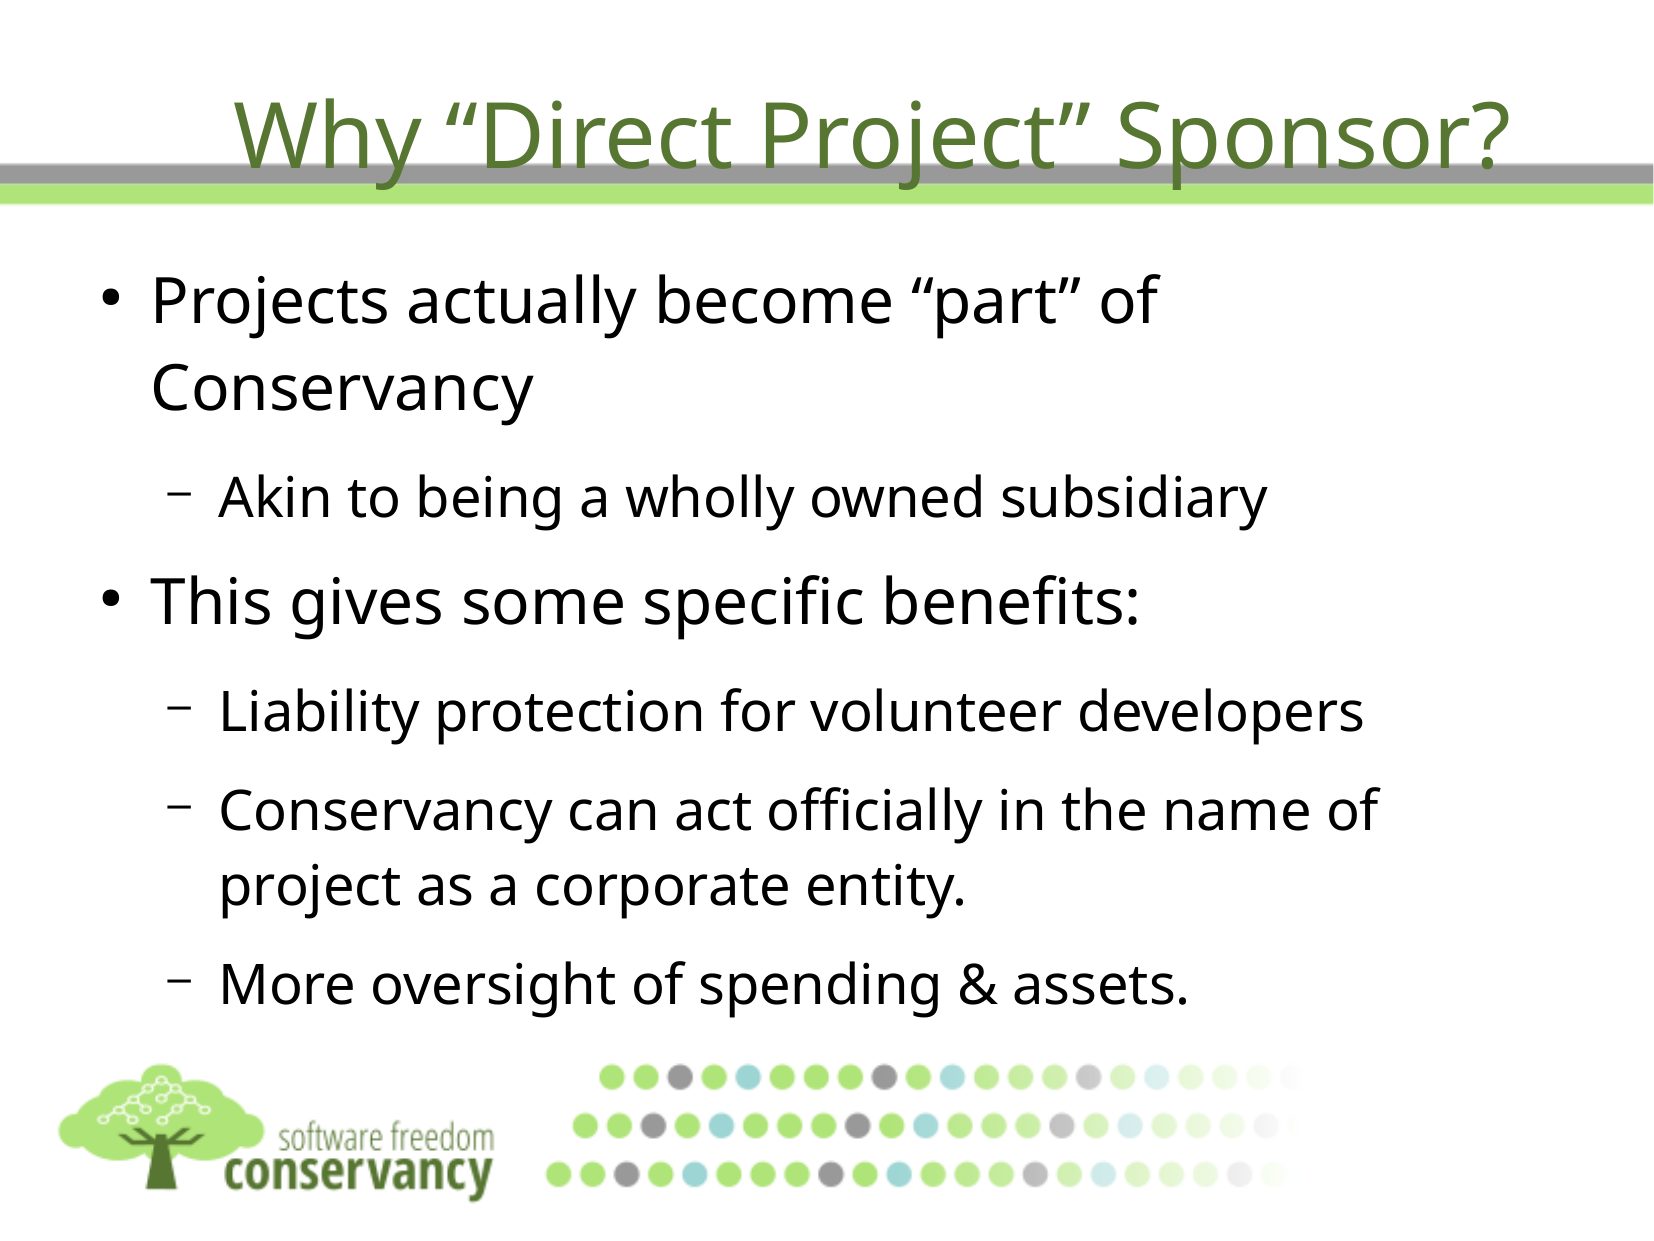

# Why “Direct Project” Sponsor?
Projects actually become “part” of Conservancy
Akin to being a wholly owned subsidiary
This gives some specific benefits:
Liability protection for volunteer developers
Conservancy can act officially in the name of project as a corporate entity.
More oversight of spending & assets.